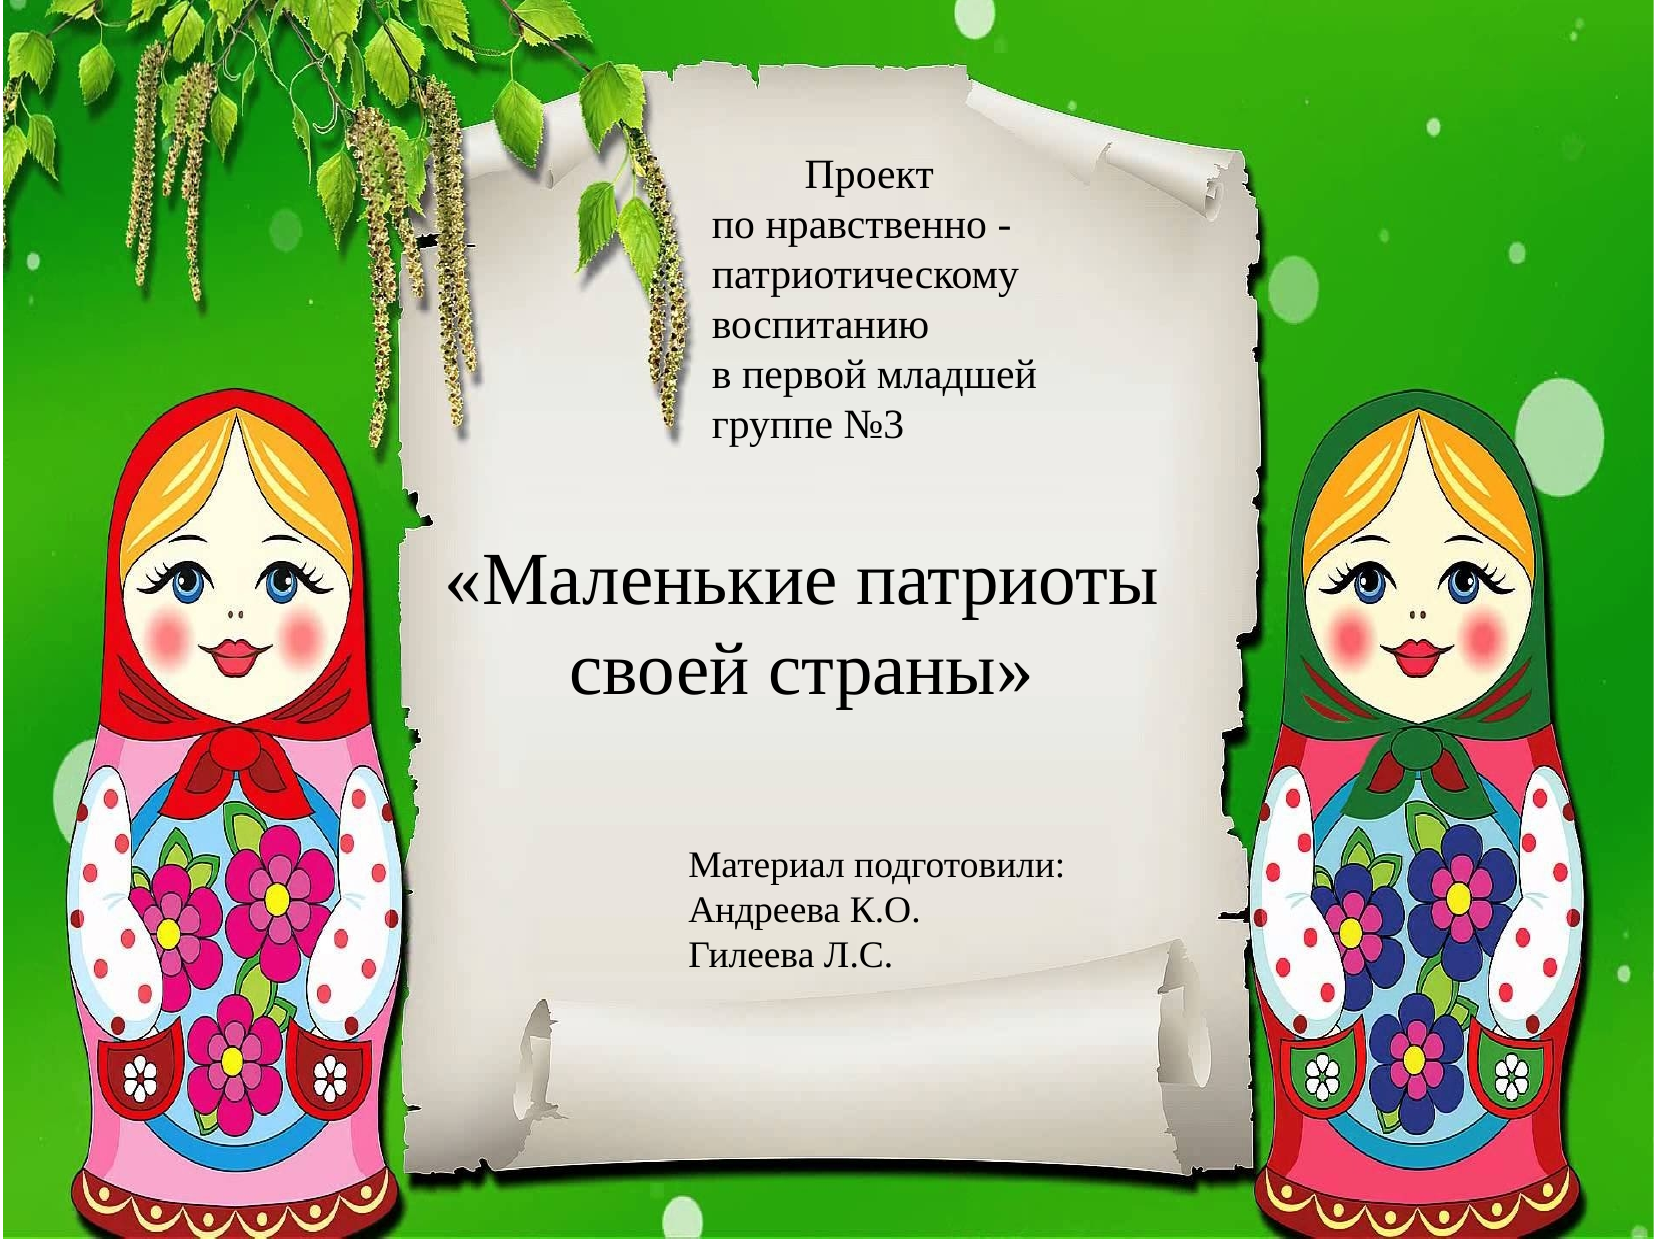

Проект
по нравственно -патриотическому воспитанию
в первой младшей группе №3
«Маленькие патриоты своей страны»
Материал подготовили:
Андреева К.О.
Гилеева Л.С.